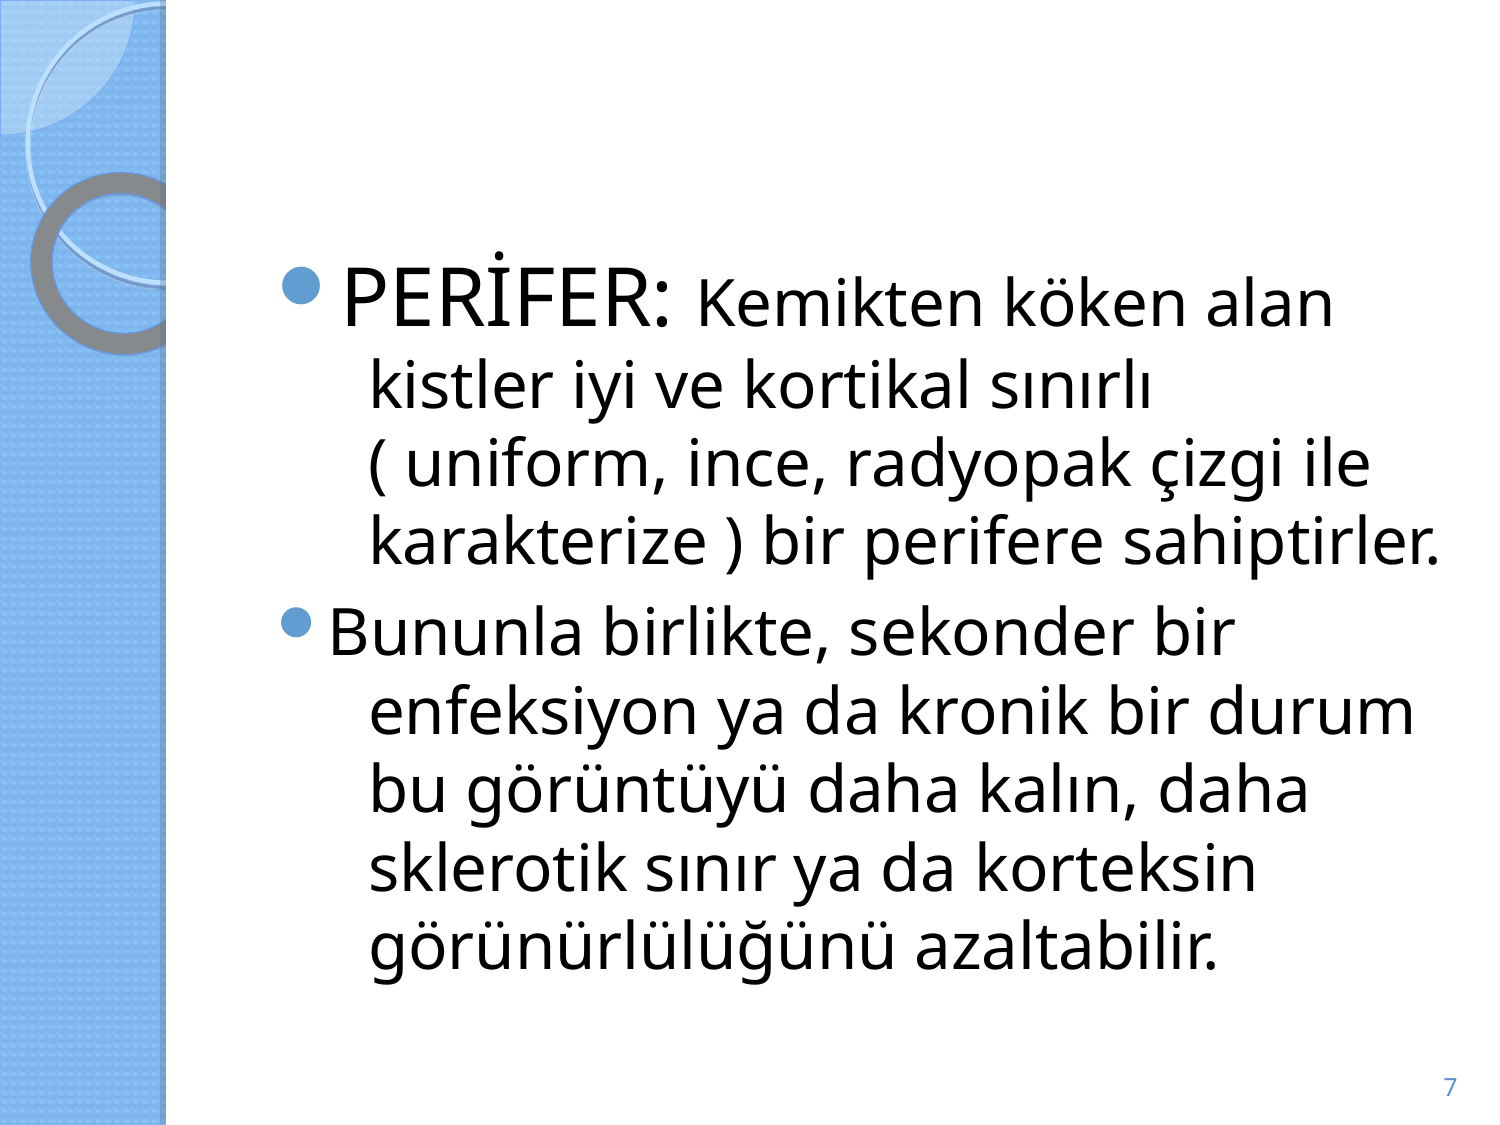

#
PERİFER: Kemikten köken alan kistler iyi ve kortikal sınırlı ( uniform, ince, radyopak çizgi ile karakterize ) bir perifere sahiptirler.
Bununla birlikte, sekonder bir enfeksiyon ya da kronik bir durum bu görüntüyü daha kalın, daha sklerotik sınır ya da korteksin görünürlülüğünü azaltabilir.
7